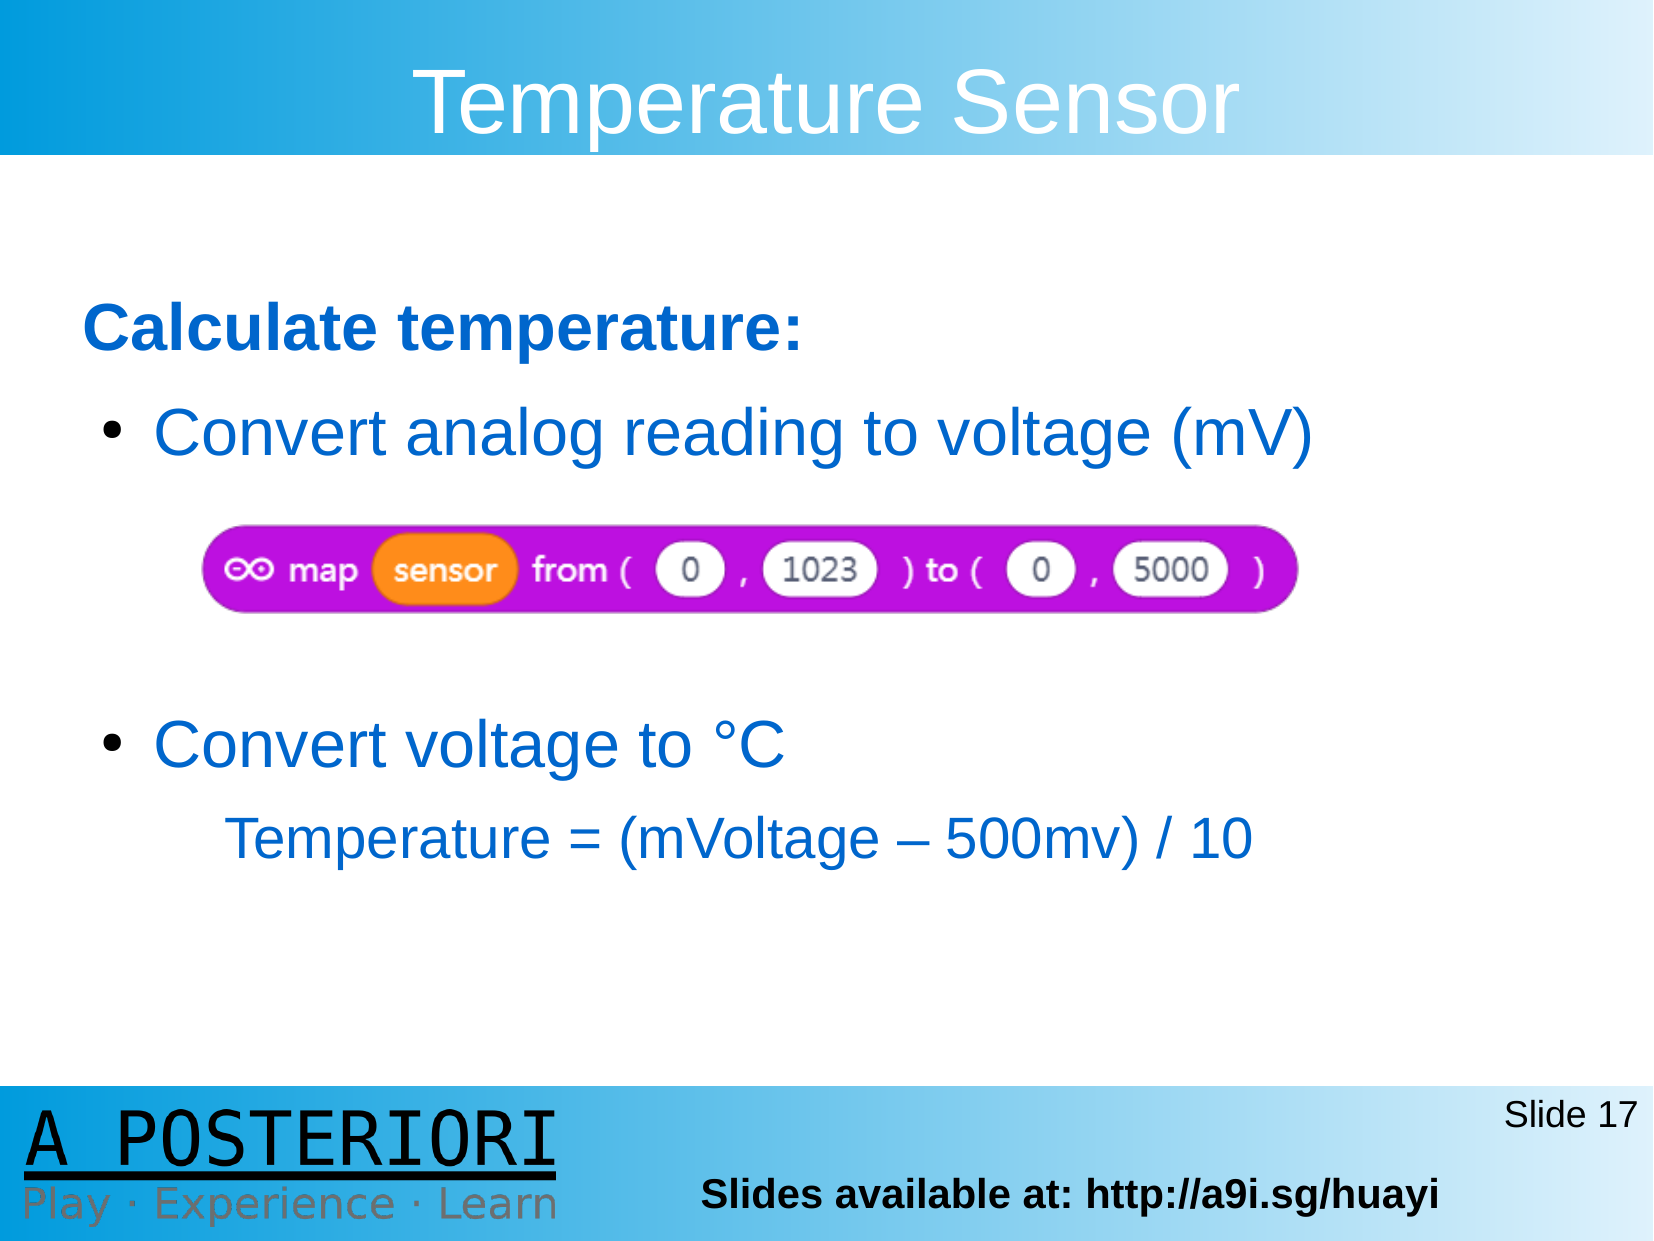

# Temperature Sensor
Calculate temperature:
Convert analog reading to voltage (mV)
Convert voltage to °C
Temperature = (mVoltage – 500mv) / 10